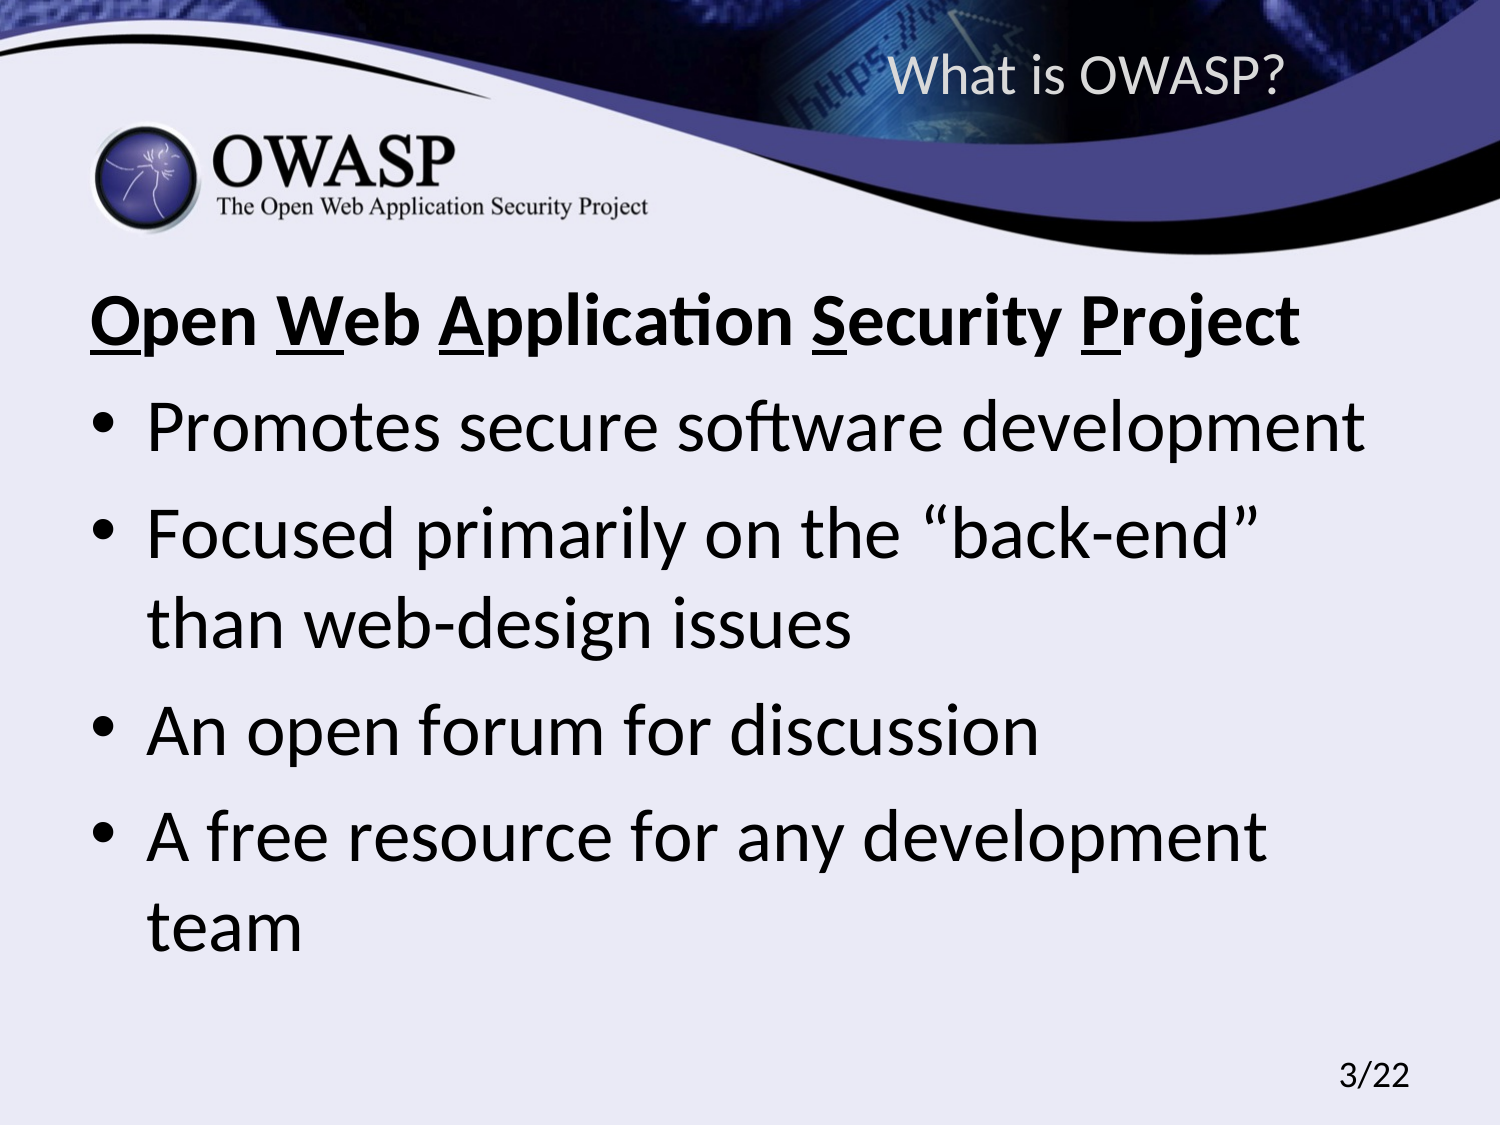

What is OWASP?
# Open Web Application Security Project
Promotes secure software development
Focused primarily on the “back-end” than web-design issues
An open forum for discussion
A free resource for any development team
3